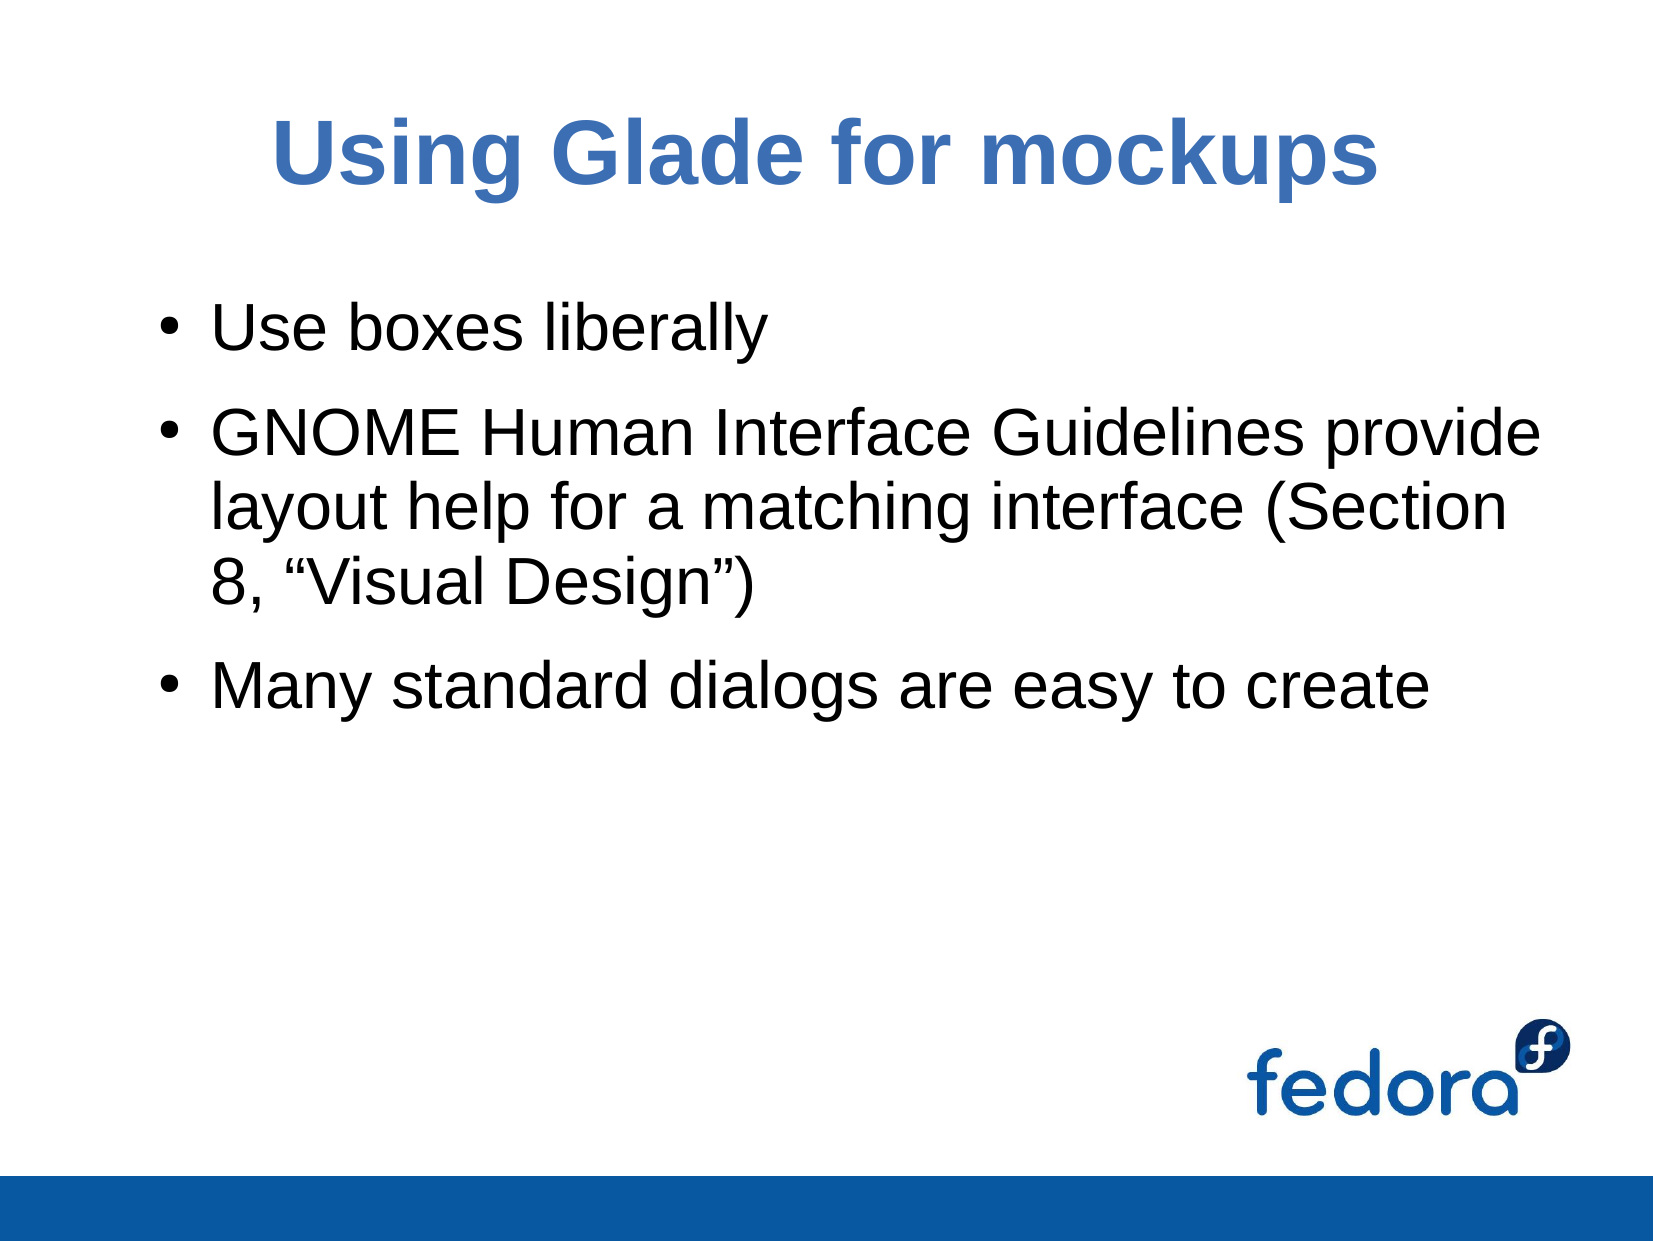

# Using Glade for mockups
Use boxes liberally
GNOME Human Interface Guidelines provide layout help for a matching interface (Section 8, “Visual Design”)
Many standard dialogs are easy to create